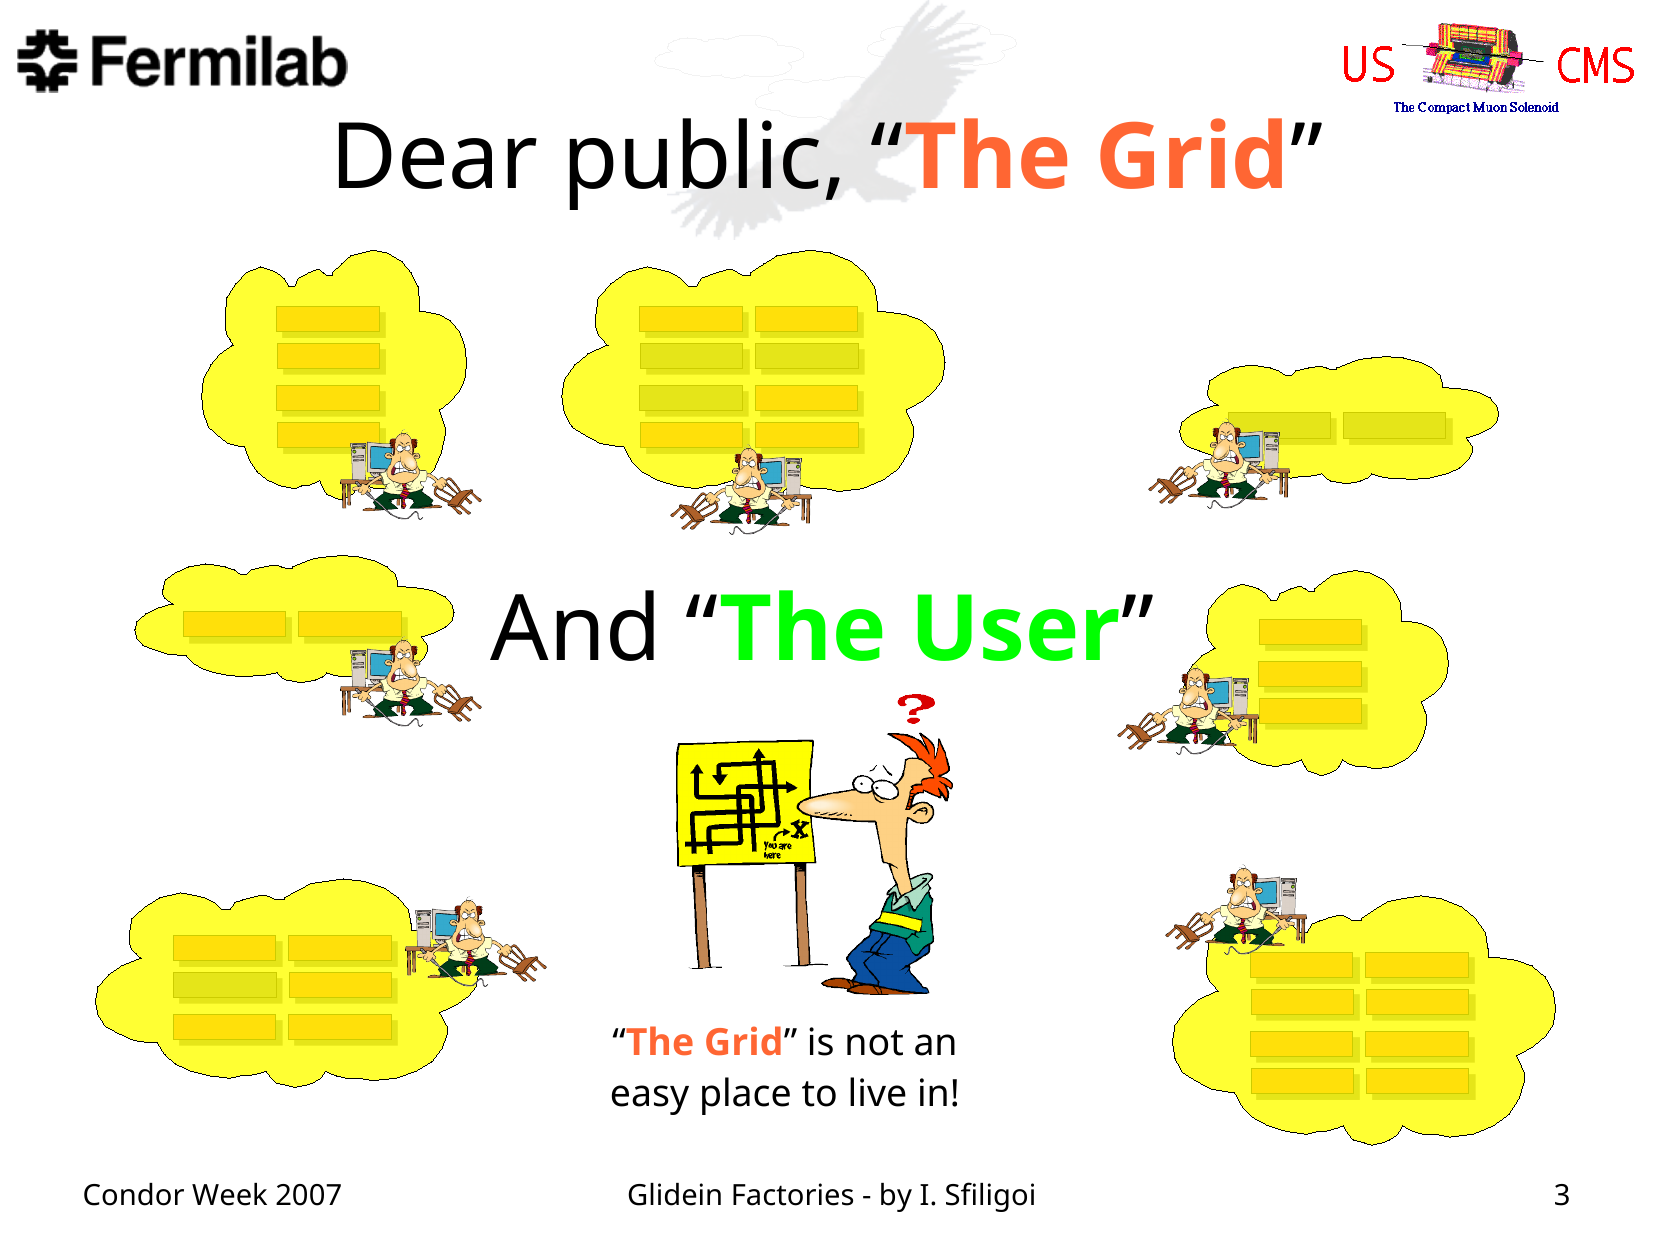

# Dear public, “The Grid”
And “The User”
“The Grid” is not an
easy place to live in!
Condor Week 2007
Glidein Factories - by I. Sfiligoi
3